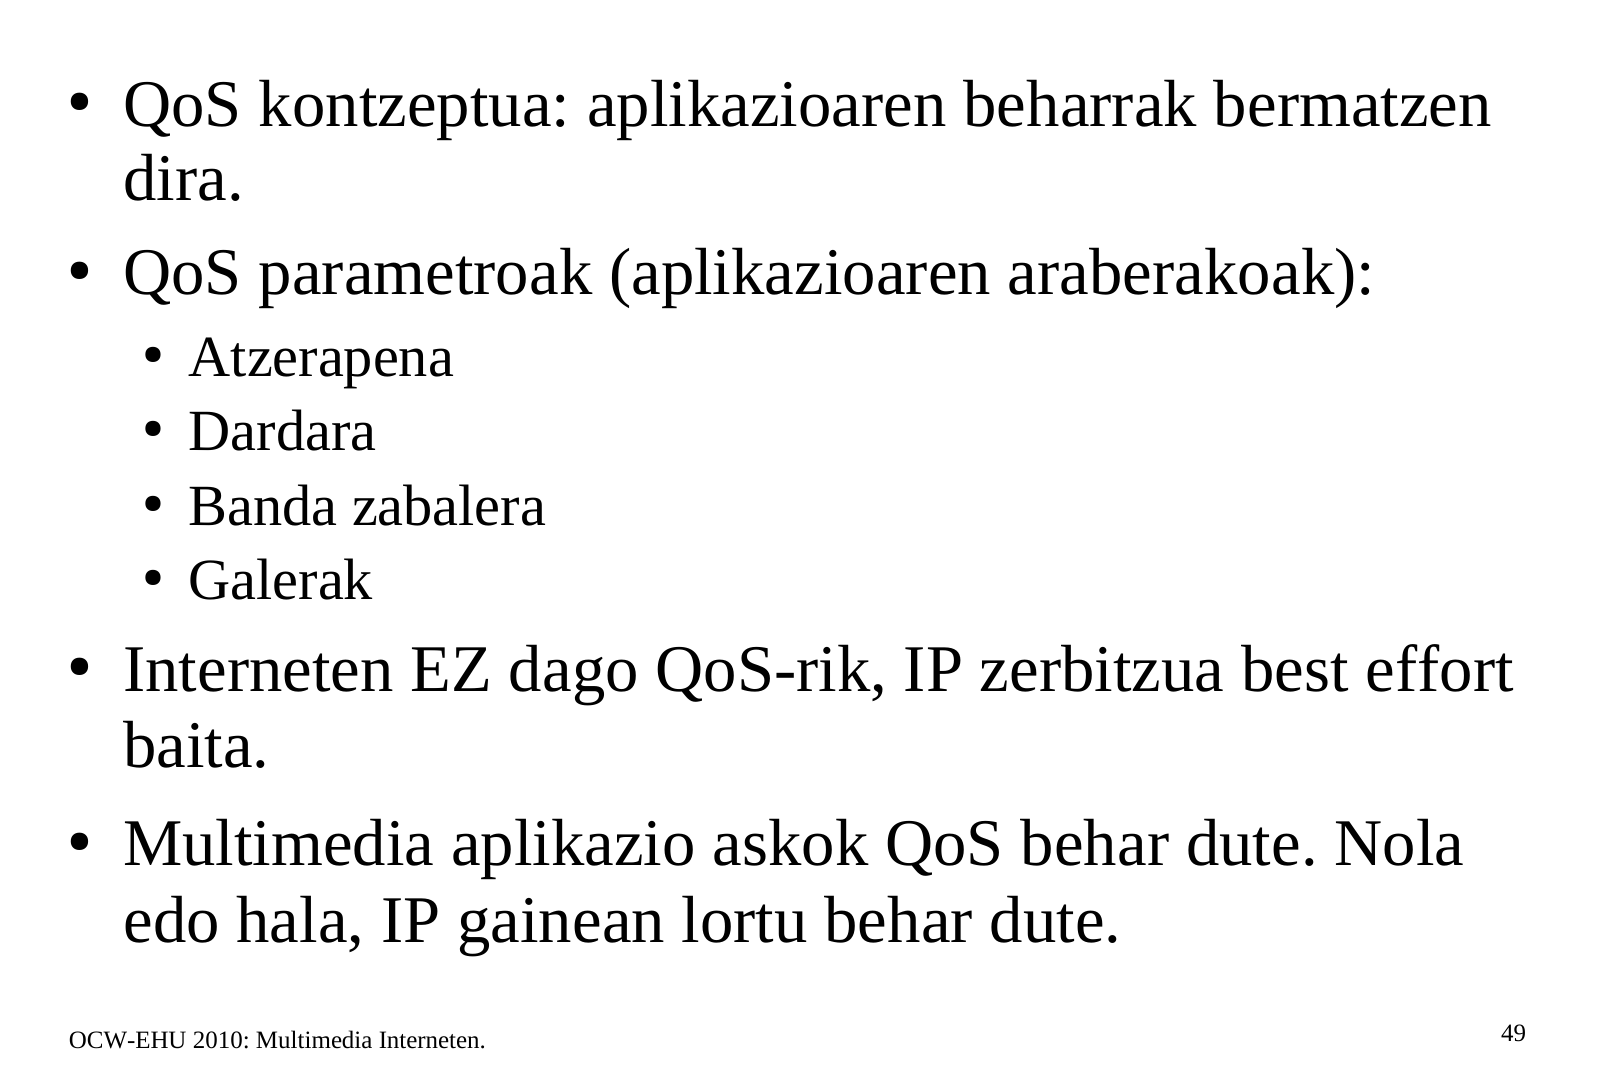

# QoS kontzeptua: aplikazioaren beharrak bermatzen dira.
QoS parametroak (aplikazioaren araberakoak):
Atzerapena
Dardara
Banda zabalera
Galerak
Interneten EZ dago QoS-rik, IP zerbitzua best effort baita.
Multimedia aplikazio askok QoS behar dute. Nola edo hala, IP gainean lortu behar dute.
49